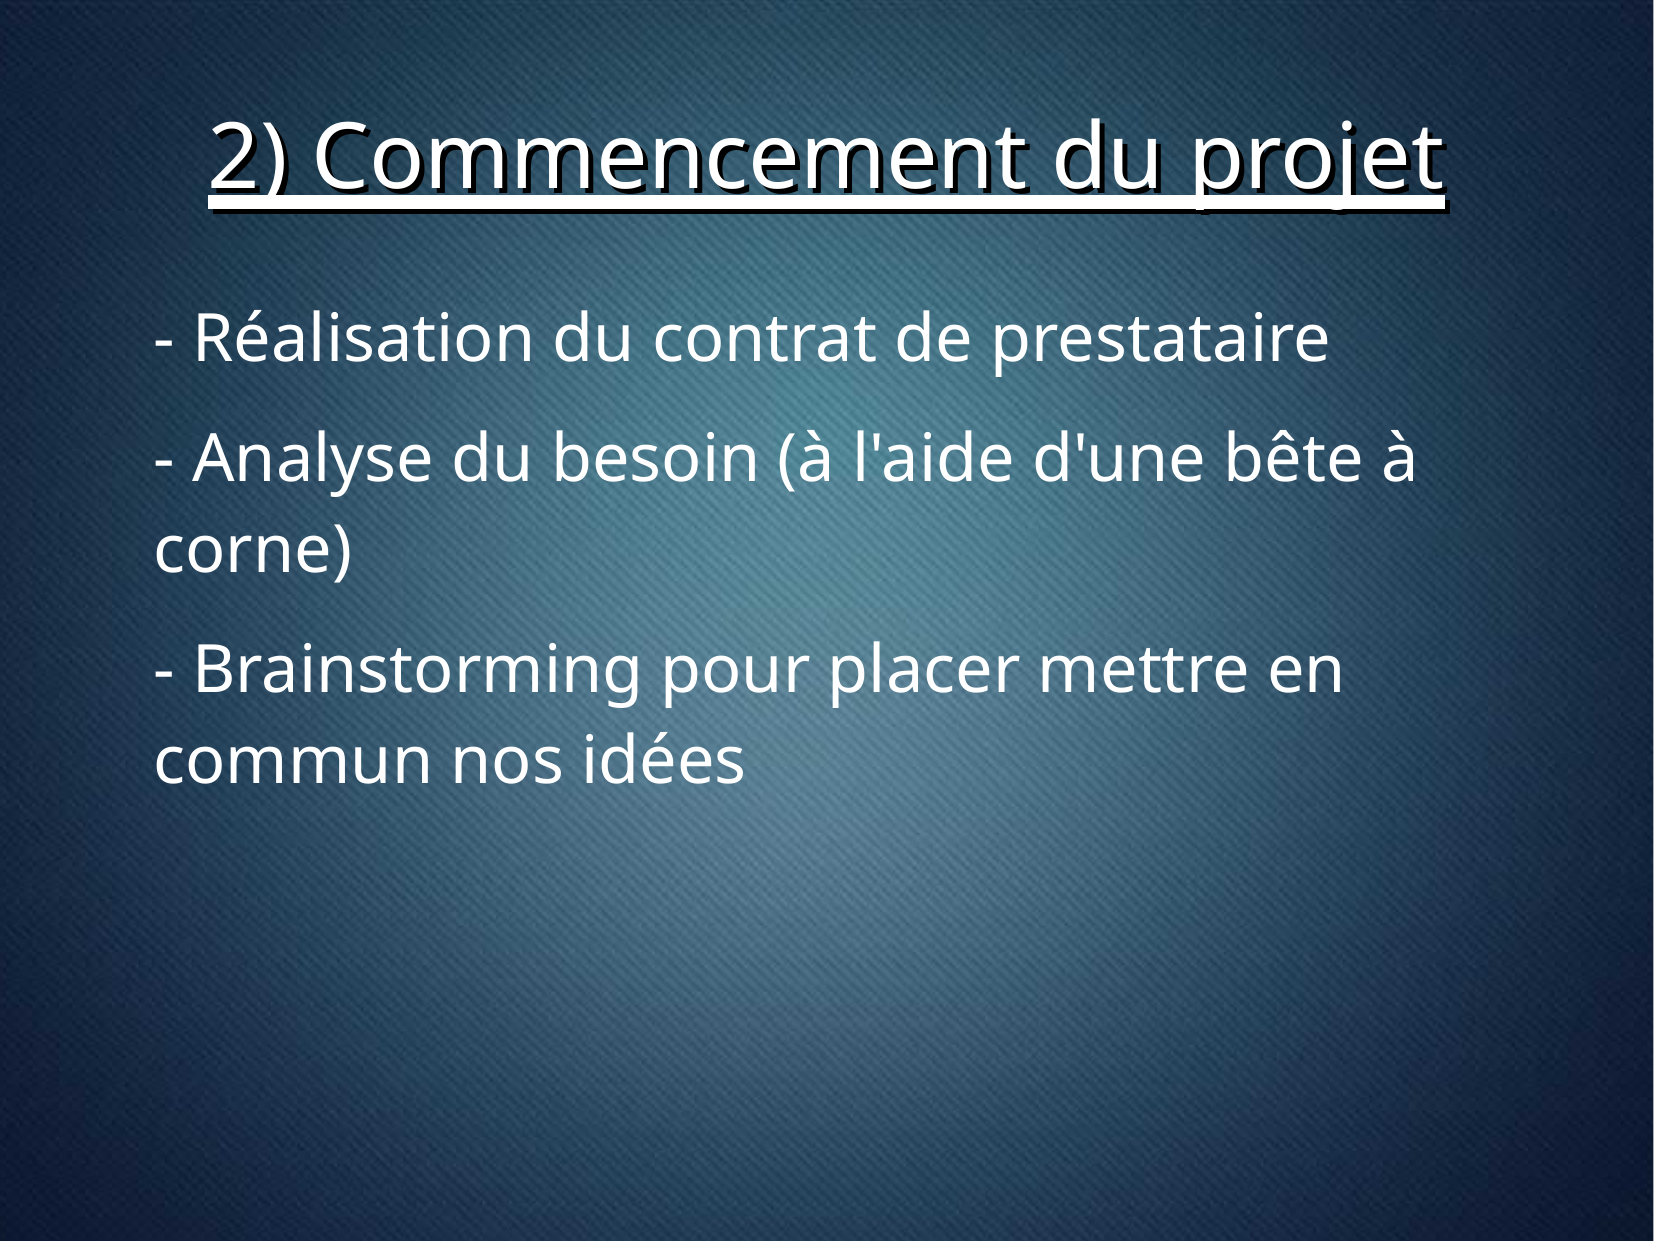

# 2) Commencement du projet
- Réalisation du contrat de prestataire
- Analyse du besoin (à l'aide d'une bête à corne)
- Brainstorming pour placer mettre en commun nos idées